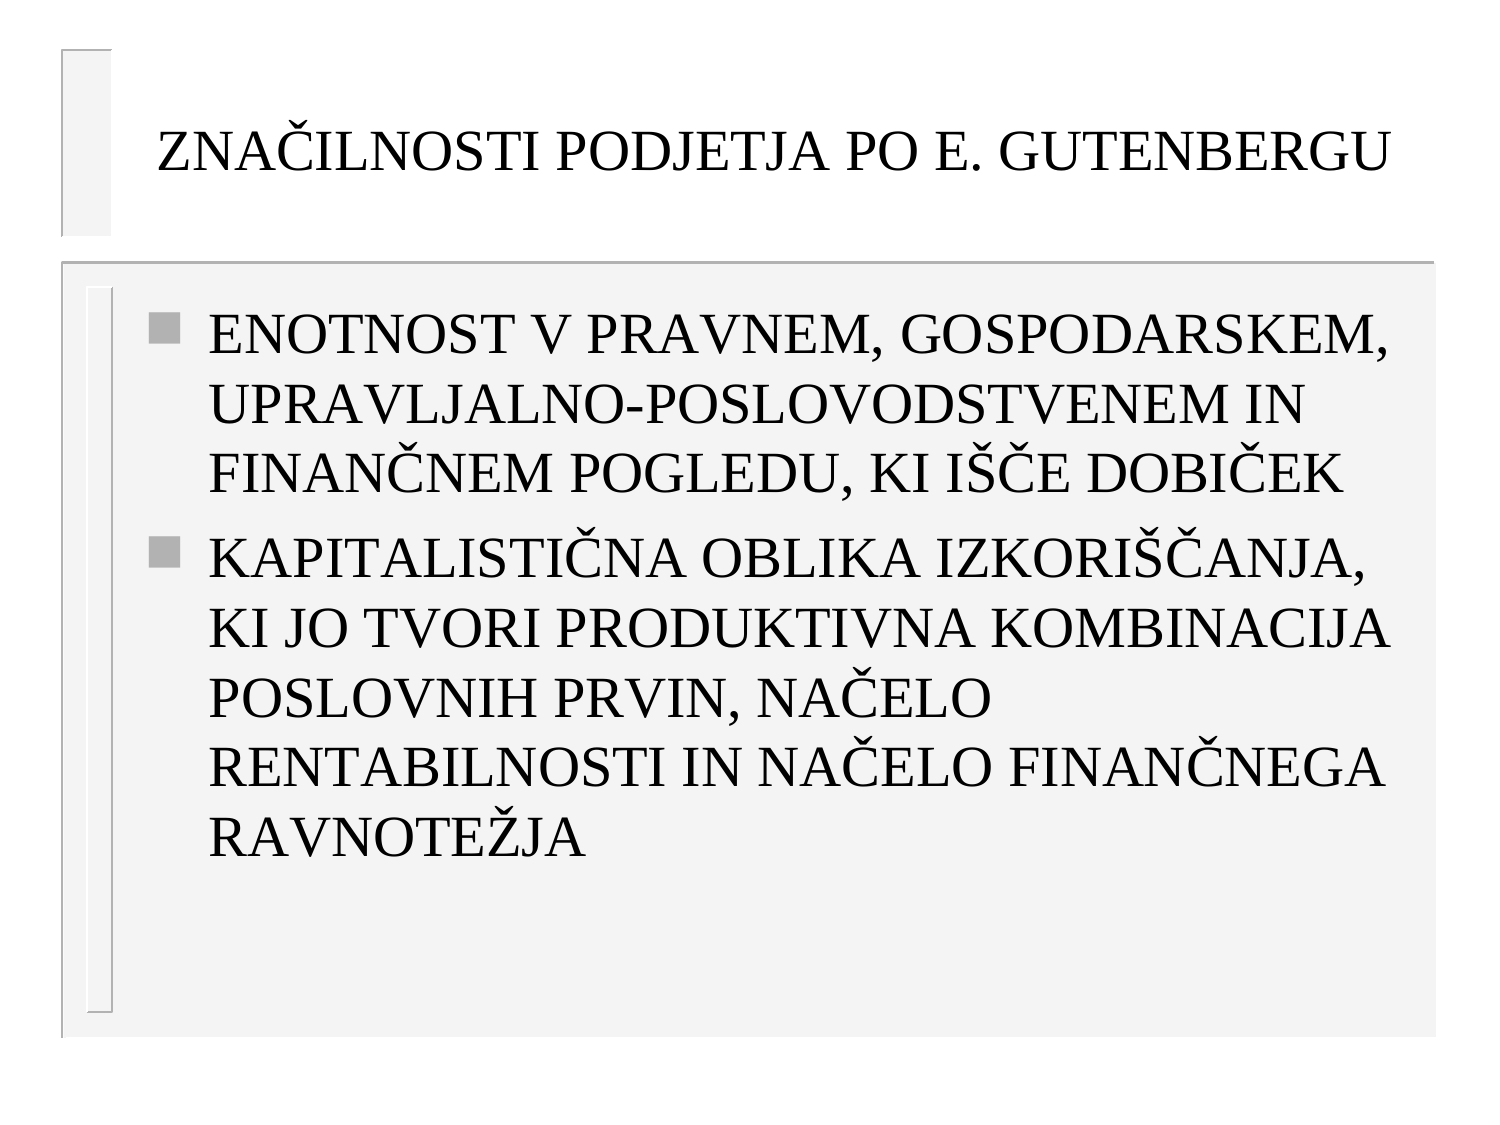

# ZNAČILNOSTI PODJETJA PO E. GUTENBERGU
ENOTNOST V PRAVNEM, GOSPODARSKEM, UPRAVLJALNO-POSLOVODSTVENEM IN FINANČNEM POGLEDU, KI IŠČE DOBIČEK
KAPITALISTIČNA OBLIKA IZKORIŠČANJA, KI JO TVORI PRODUKTIVNA KOMBINACIJA POSLOVNIH PRVIN, NAČELO RENTABILNOSTI IN NAČELO FINANČNEGA RAVNOTEŽJA